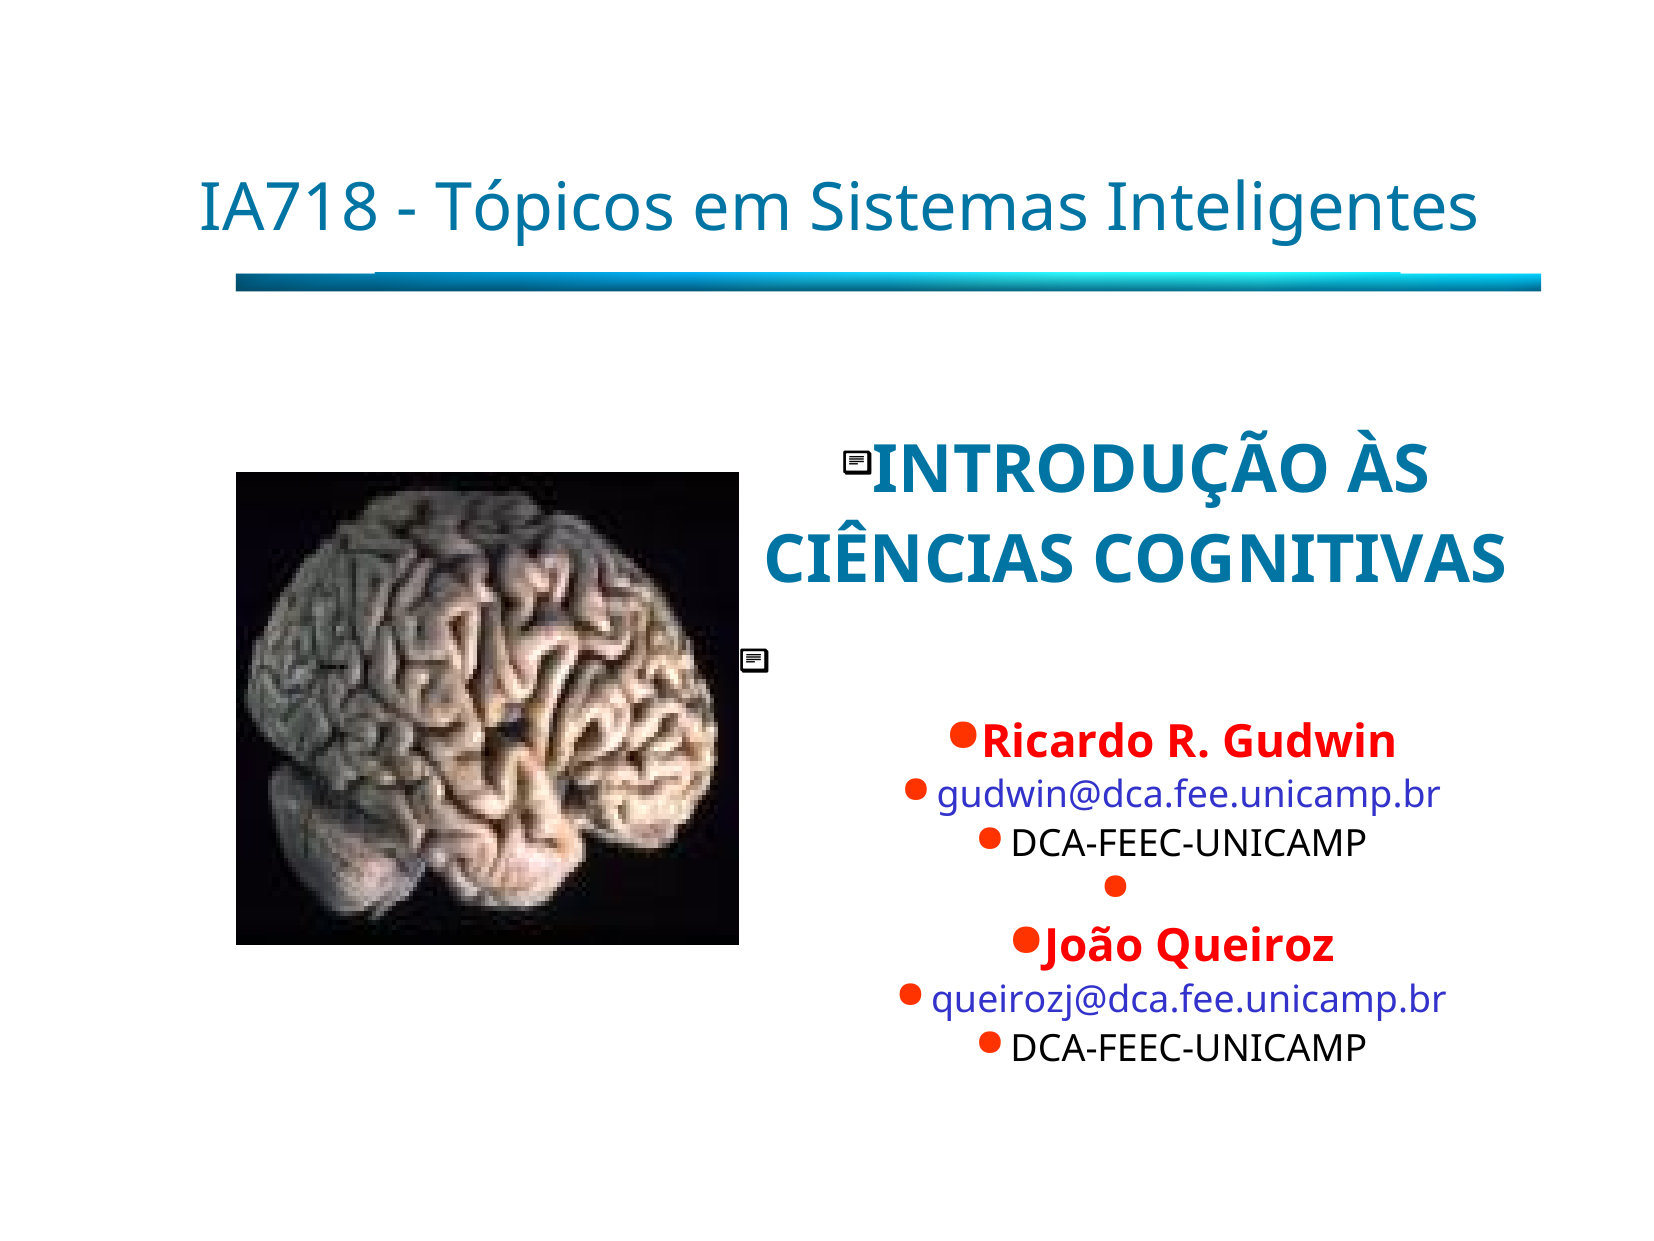

# IA718 - Tópicos em Sistemas Inteligentes
INTRODUÇÃO ÀS CIÊNCIAS COGNITIVAS
Ricardo R. Gudwin
gudwin@dca.fee.unicamp.br
DCA-FEEC-UNICAMP
João Queiroz
queirozj@dca.fee.unicamp.br
DCA-FEEC-UNICAMP